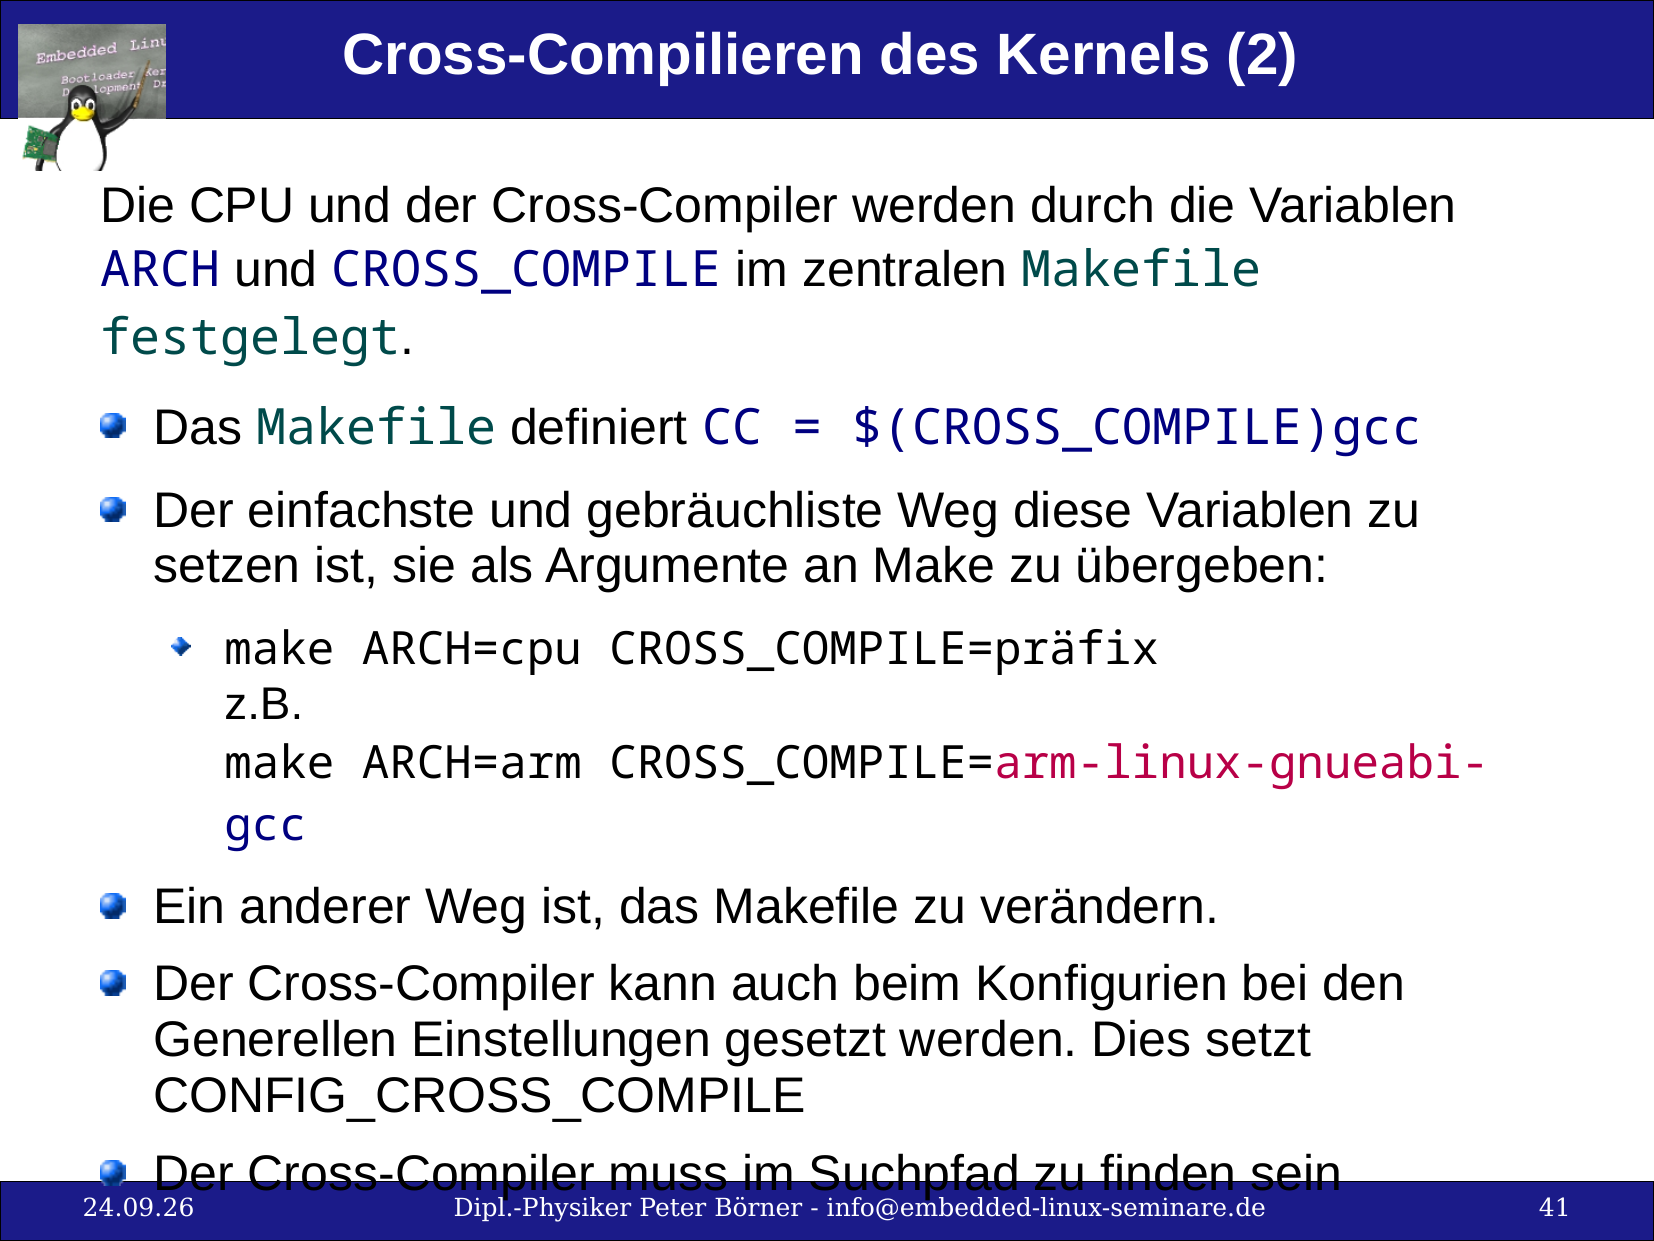

# Cross-Compilieren des Kernels (2)
Die CPU und der Cross-Compiler werden durch die Variablen ARCH und CROSS_COMPILE im zentralen Makefile festgelegt.
Das Makefile definiert CC = $(CROSS_COMPILE)gcc
Der einfachste und gebräuchliste Weg diese Variablen zu setzen ist, sie als Argumente an Make zu übergeben:
make ARCH=cpu CROSS_COMPILE=präfix
z.B.
make ARCH=arm CROSS_COMPILE=arm-linux-gnueabi-gcc
Ein anderer Weg ist, das Makefile zu verändern.
Der Cross-Compiler kann auch beim Konfigurien bei den Generellen Einstellungen gesetzt werden. Dies setzt CONFIG_CROSS_COMPILE
Der Cross-Compiler muss im Suchpfad zu finden sein
 Dipl.-Physiker Peter Börner - info@embedded-linux-seminare.de
41